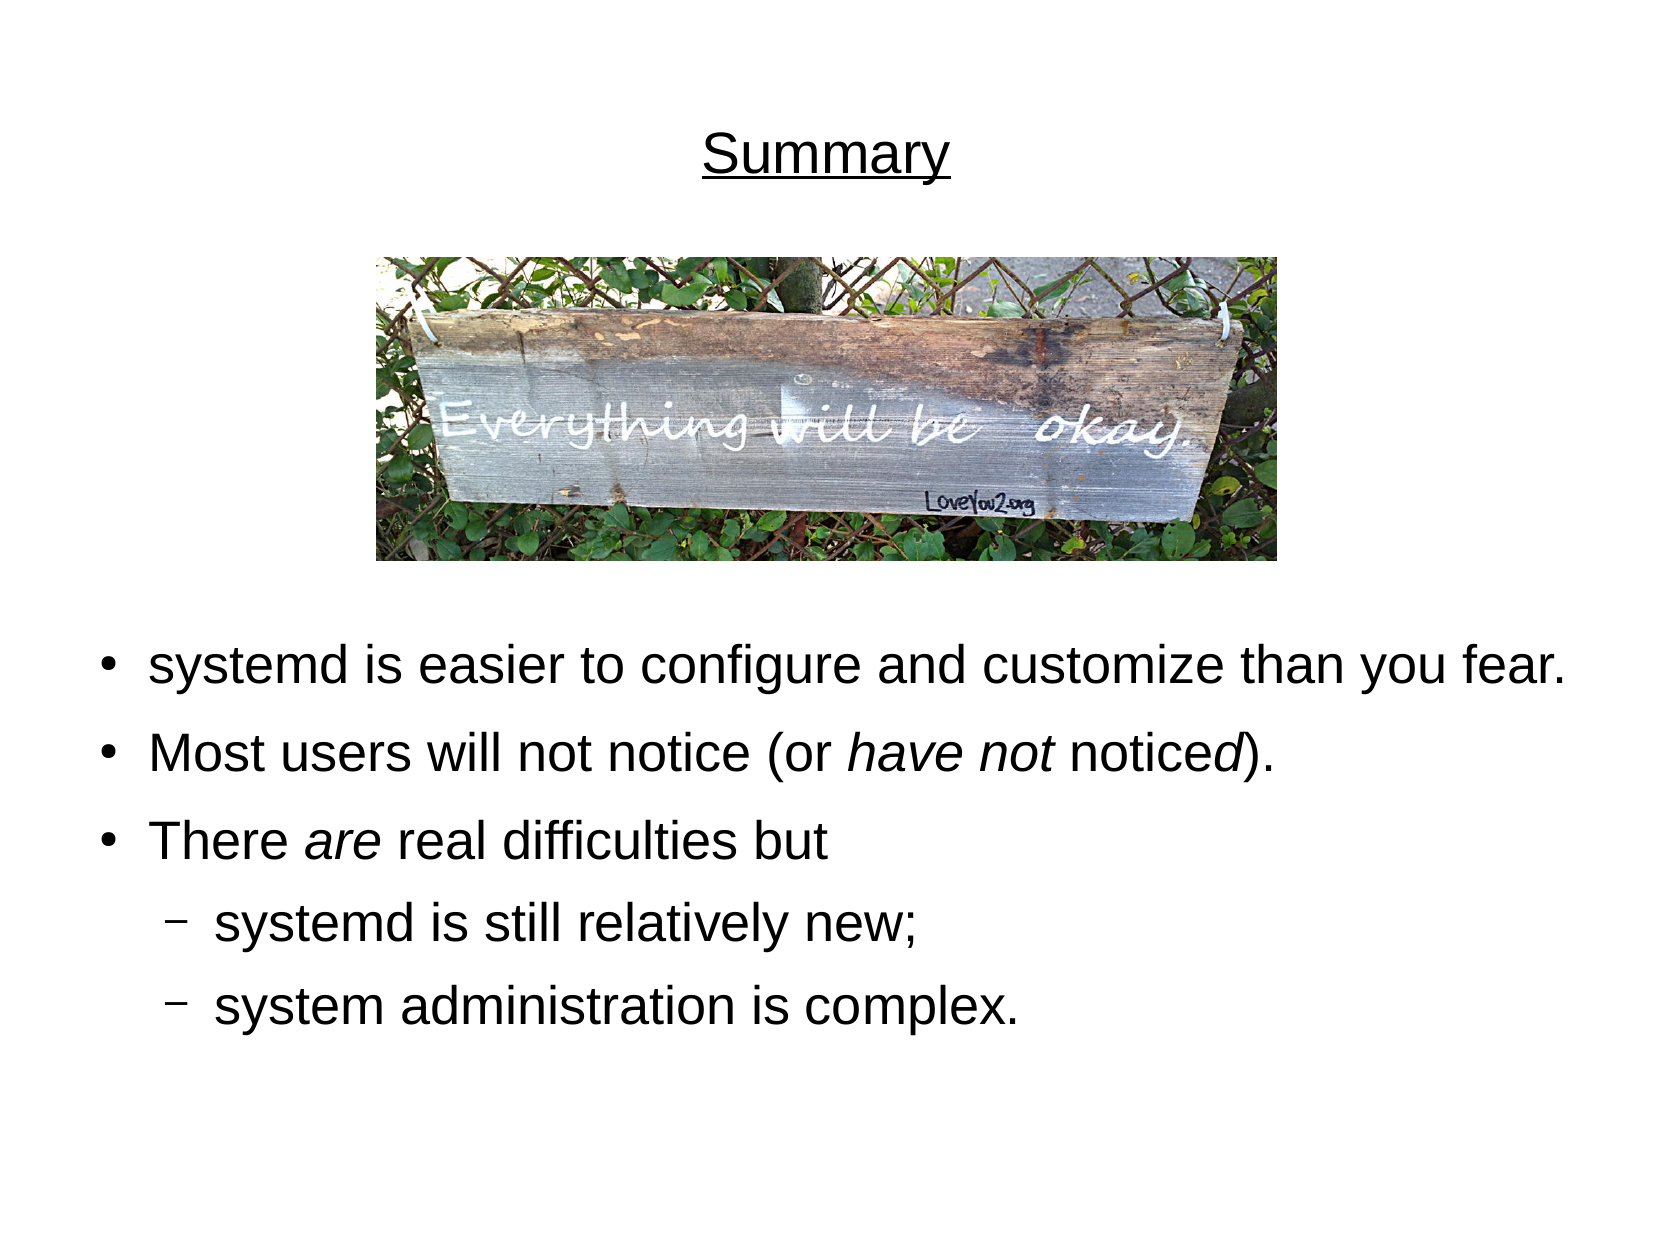

# Summary
systemd is easier to configure and customize than you fear.
Most users will not notice (or have not noticed).
There are real difficulties but
systemd is still relatively new;
system administration is complex.